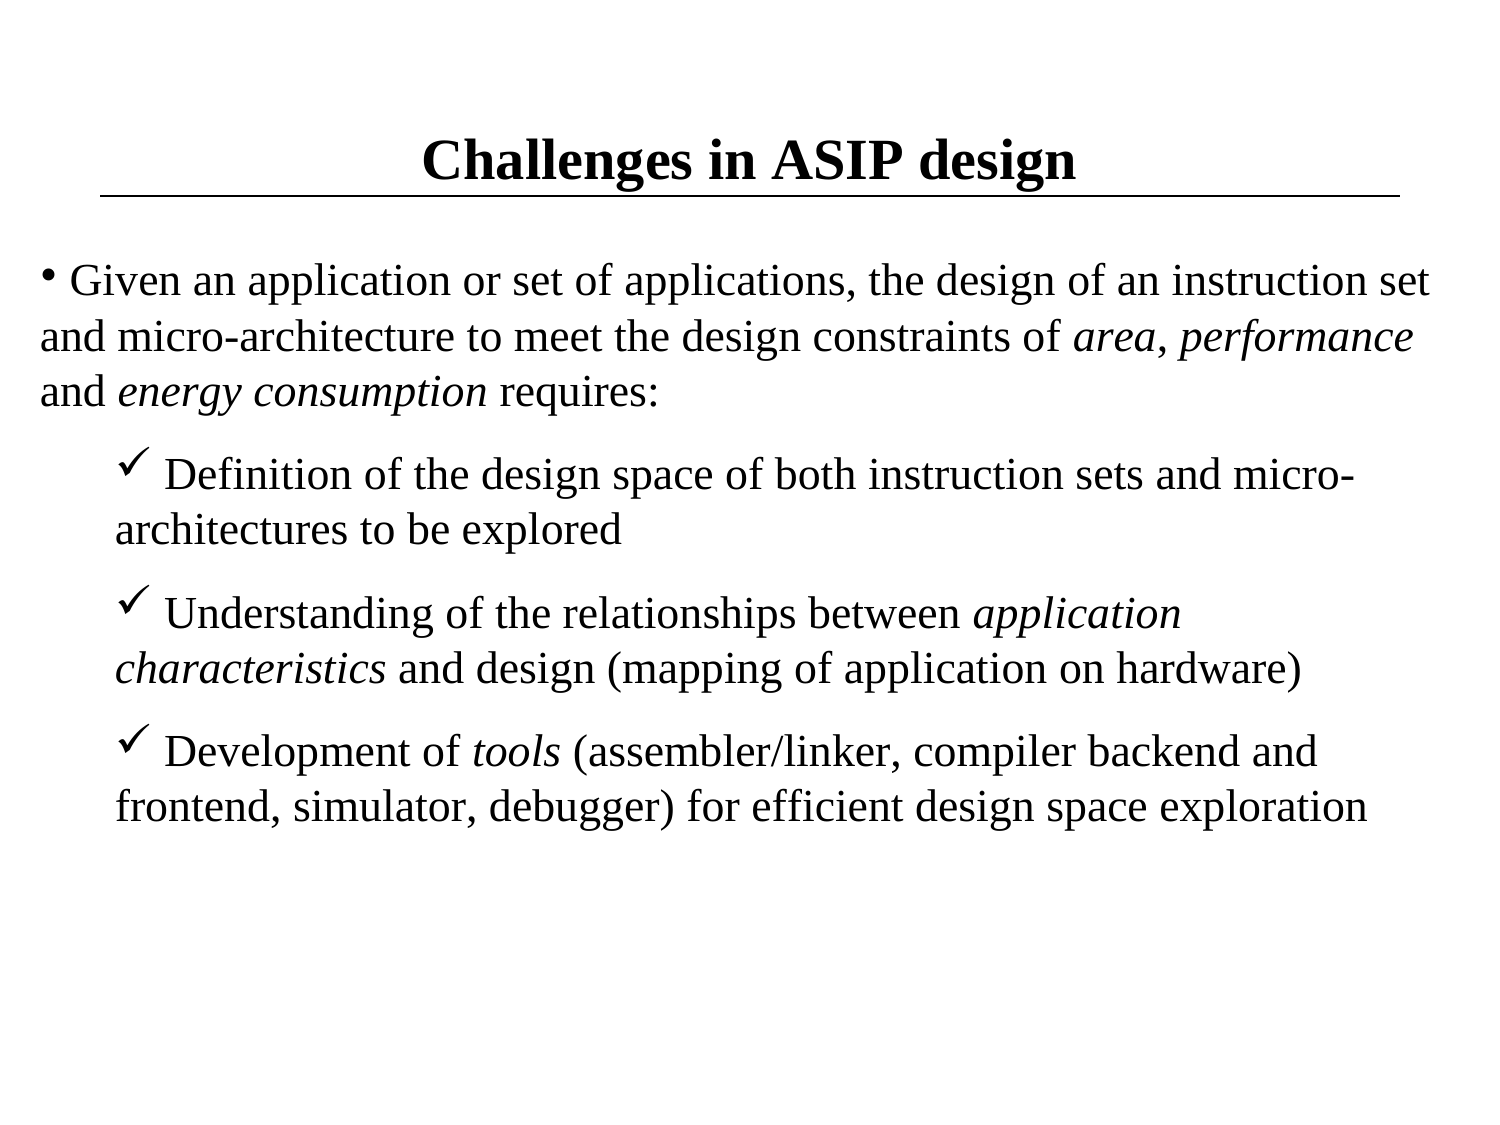

Challenges in ASIP design
 Given an application or set of applications, the design of an instruction set and micro-architecture to meet the design constraints of area, performance and energy consumption requires:
 Definition of the design space of both instruction sets and micro-architectures to be explored
 Understanding of the relationships between application characteristics and design (mapping of application on hardware)
 Development of tools (assembler/linker, compiler backend and frontend, simulator, debugger) for efficient design space exploration